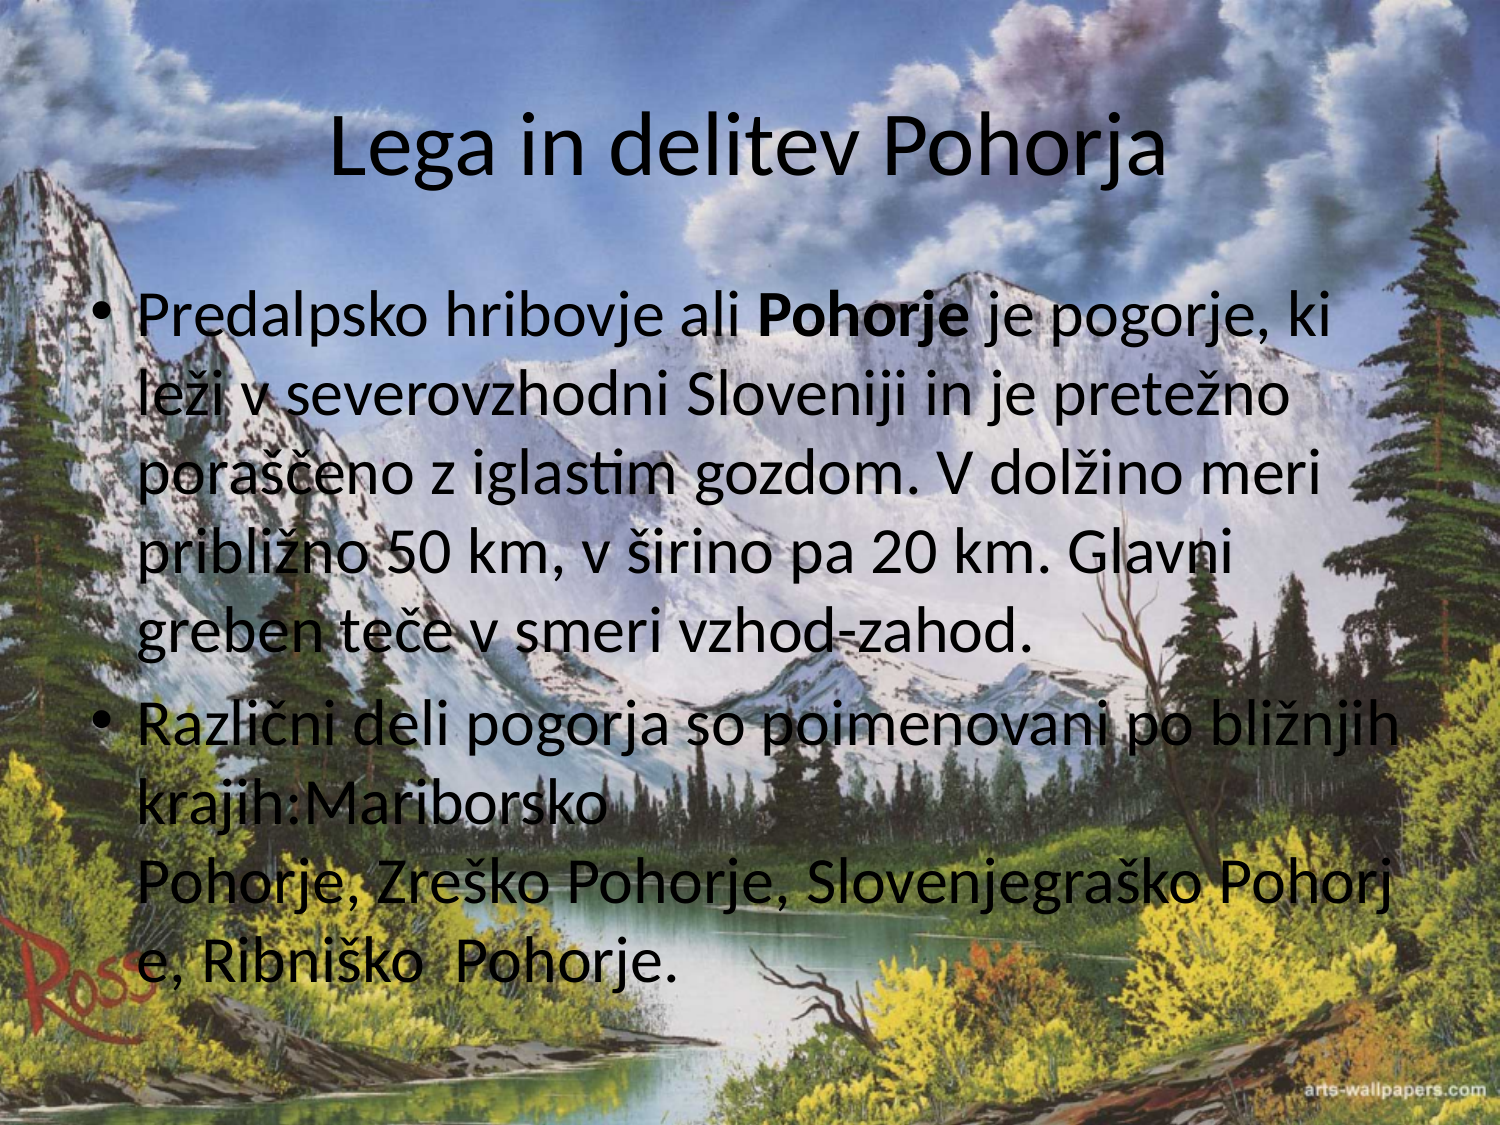

# Lega in delitev Pohorja
Predalpsko hribovje ali Pohorje je pogorje, ki leži v severovzhodni Sloveniji in je pretežno poraščeno z iglastim gozdom. V dolžino meri približno 50 km, v širino pa 20 km. Glavni greben teče v smeri vzhod-zahod.
Različni deli pogorja so poimenovani po bližnjih krajih:Mariborsko Pohorje, Zreško Pohorje, Slovenjegraško Pohorje, Ribniško  Pohorje.